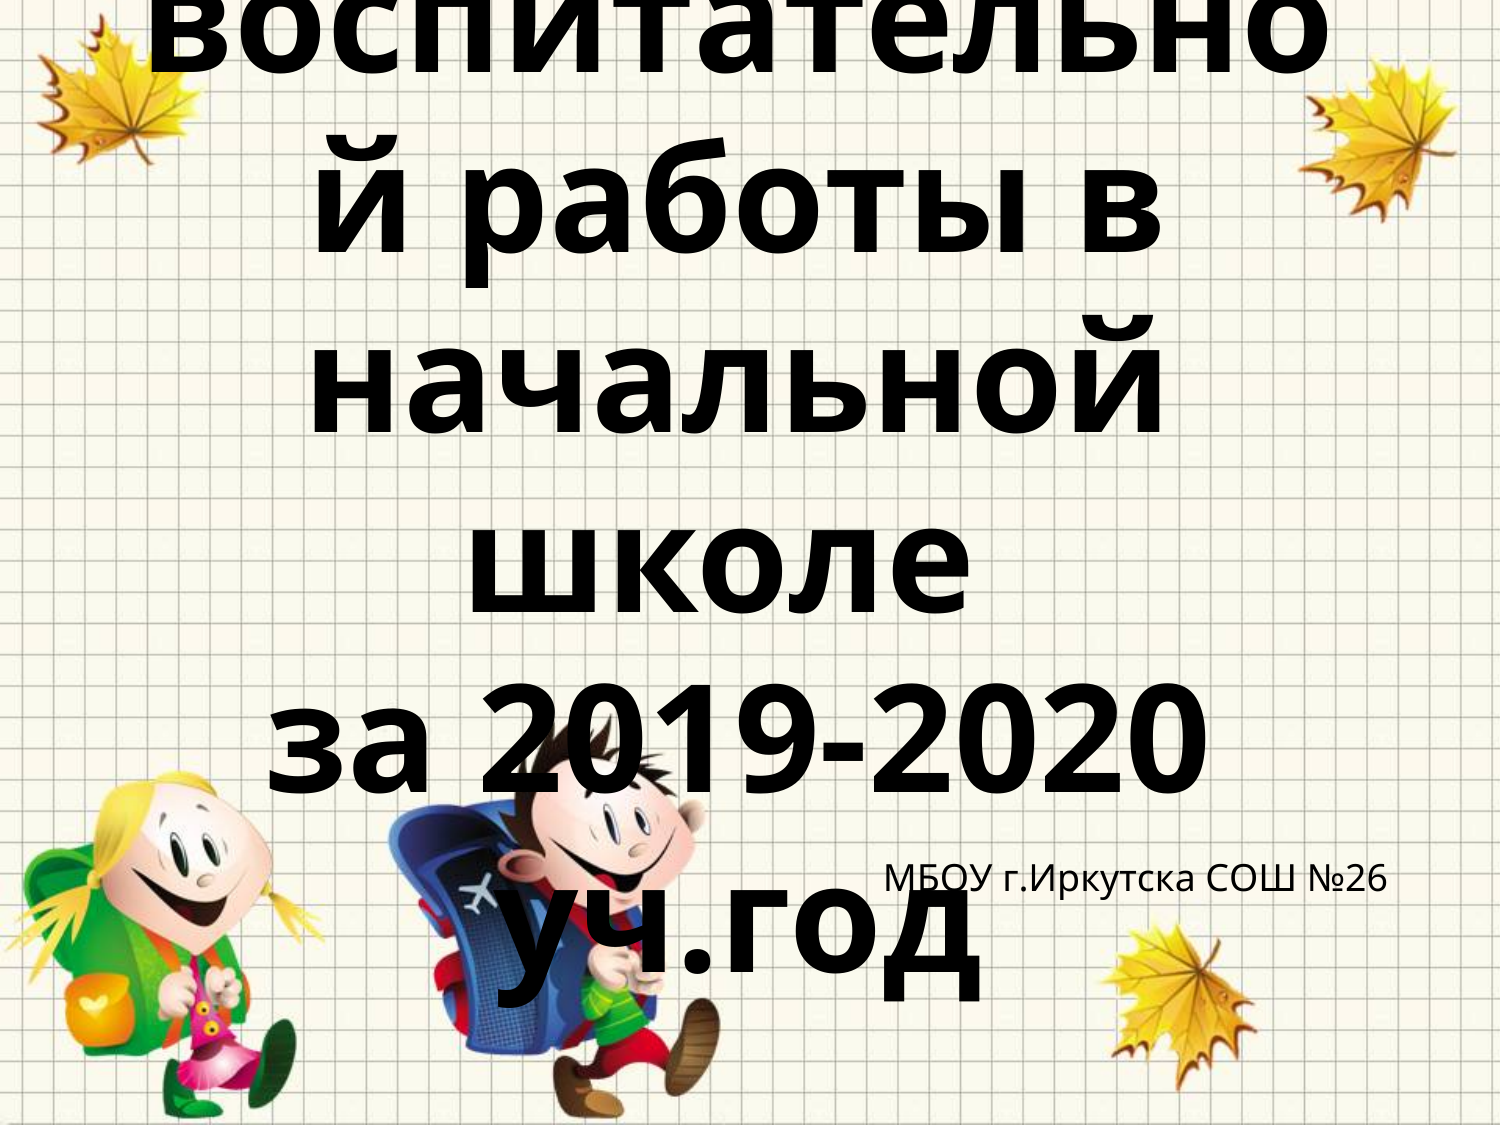

# Анализ учебно-воспитательной работы в начальной школе за 2019-2020 уч.год
МБОУ г.Иркутска СОШ №26